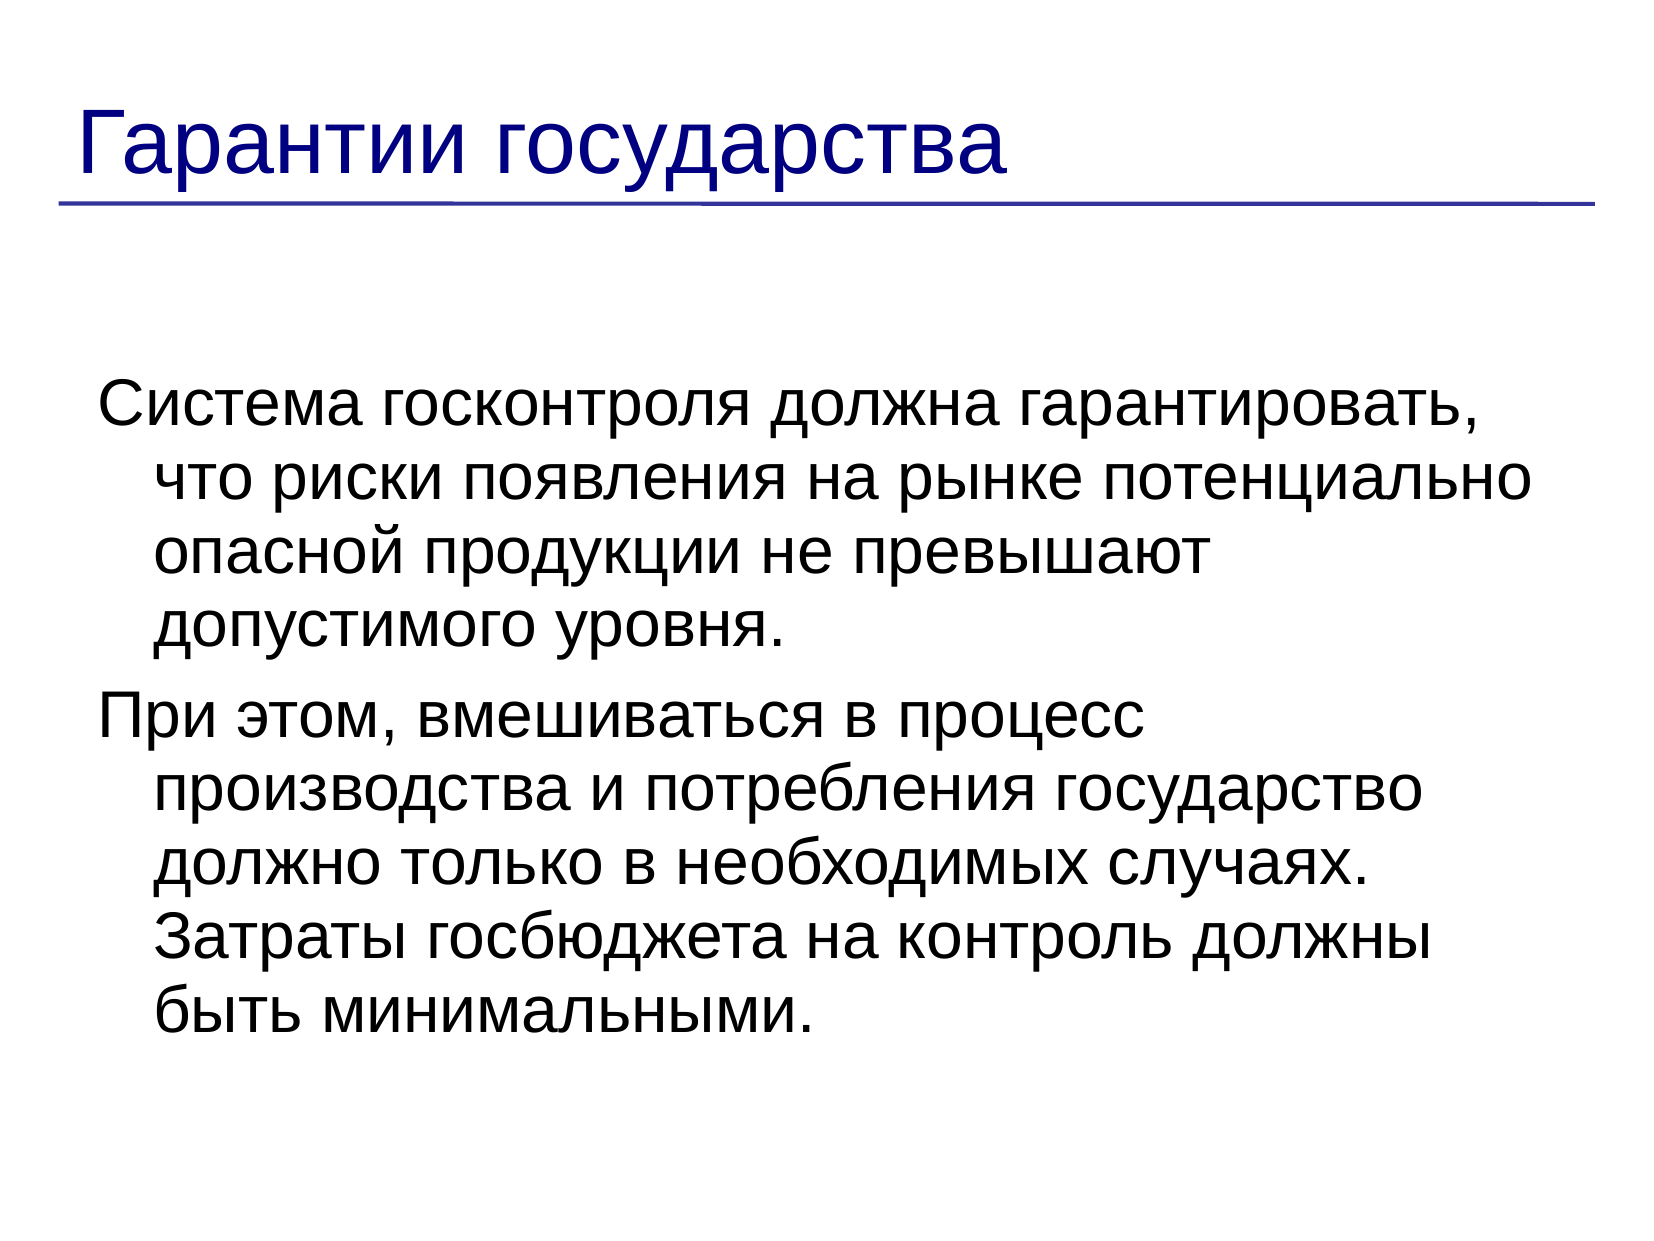

# Гарантии государства
Система госконтроля должна гарантировать, что риски появления на рынке потенциально опасной продукции не превышают допустимого уровня.
При этом, вмешиваться в процесс производства и потребления государство должно только в необходимых случаях. Затраты госбюджета на контроль должны быть минимальными.